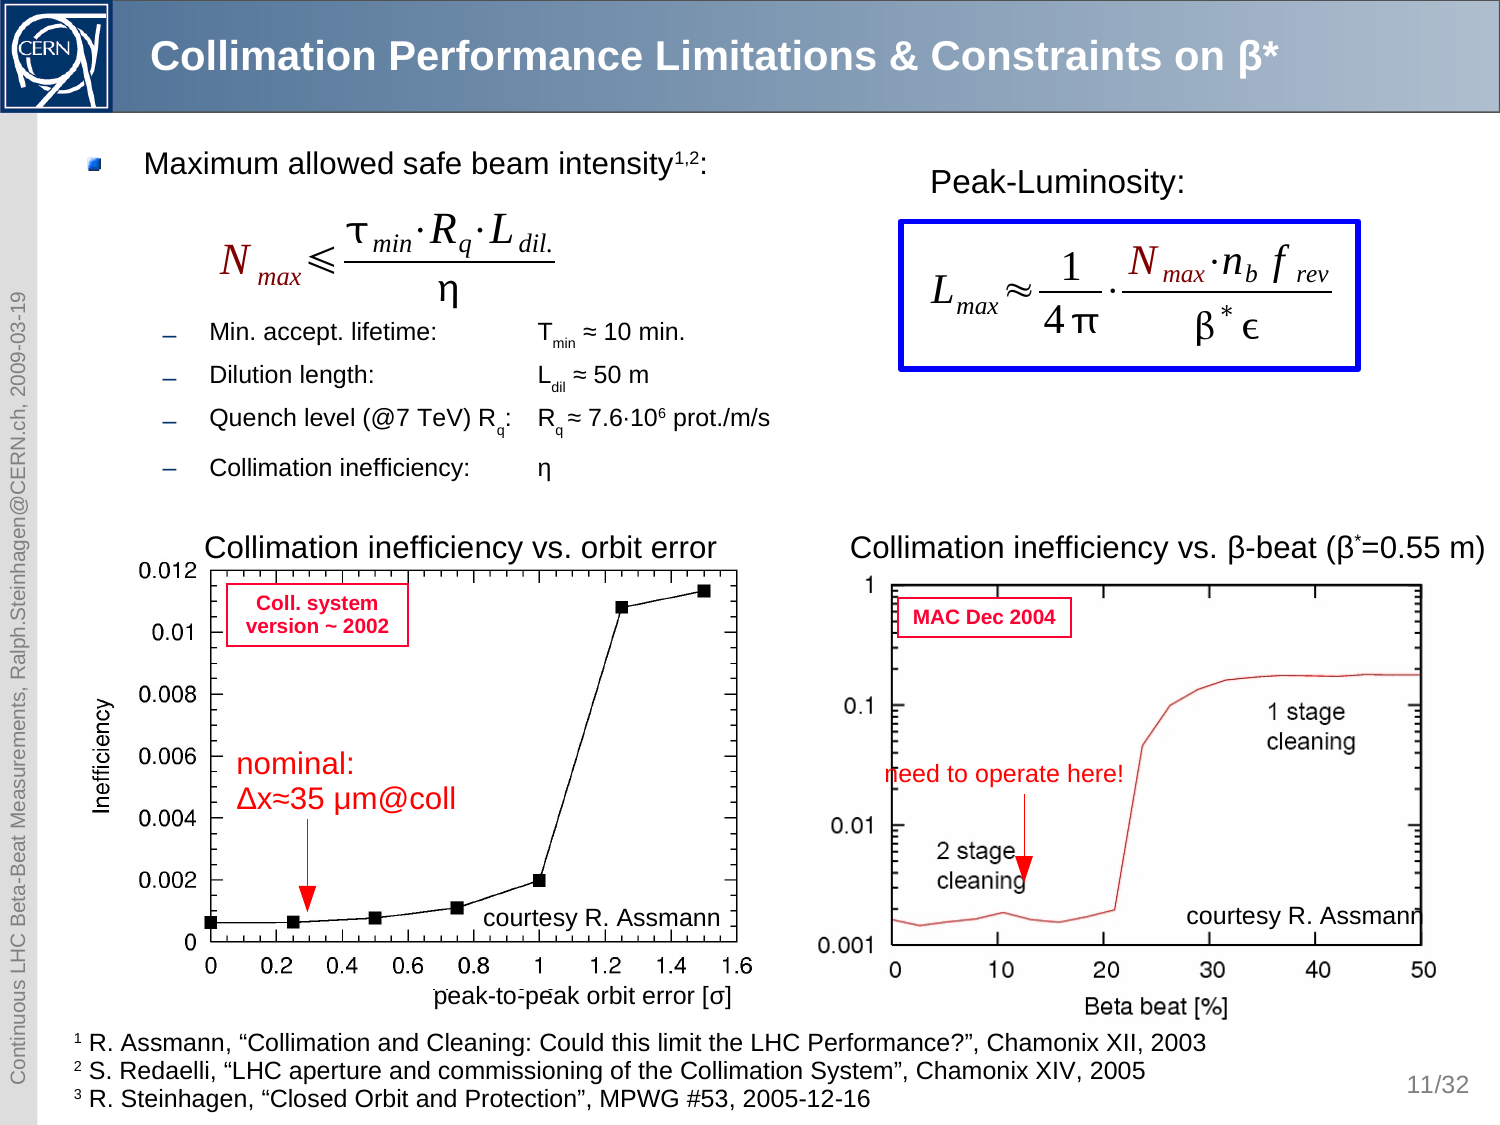

# Collimation Performance Limitations & Constraints on β*
Maximum allowed safe beam intensity1,2:
Min. accept. lifetime:	Τmin ≈ 10 min.
Dilution length: 		Ldil ≈ 50 m
Quench level (@7 TeV) Rq:	Rq ≈ 7.6∙106 prot./m/s
Collimation inefficiency:	η
Peak-Luminosity:
Collimation inefficiency vs. orbit error
Coll. system
version ~ 2002
courtesy R. Assmann
peak-to-peak orbit error [σ]
Collimation inefficiency vs. β-beat (β*=0.55 m)
MAC Dec 2004
nominal:
Δx≈35 μm@coll
need to operate here!
courtesy R. Assmann
1 R. Assmann, “Collimation and Cleaning: Could this limit the LHC Performance?”, Chamonix XII, 2003
2 S. Redaelli, “LHC aperture and commissioning of the Collimation System”, Chamonix XIV, 2005
3 R. Steinhagen, “Closed Orbit and Protection”, MPWG #53, 2005-12-16